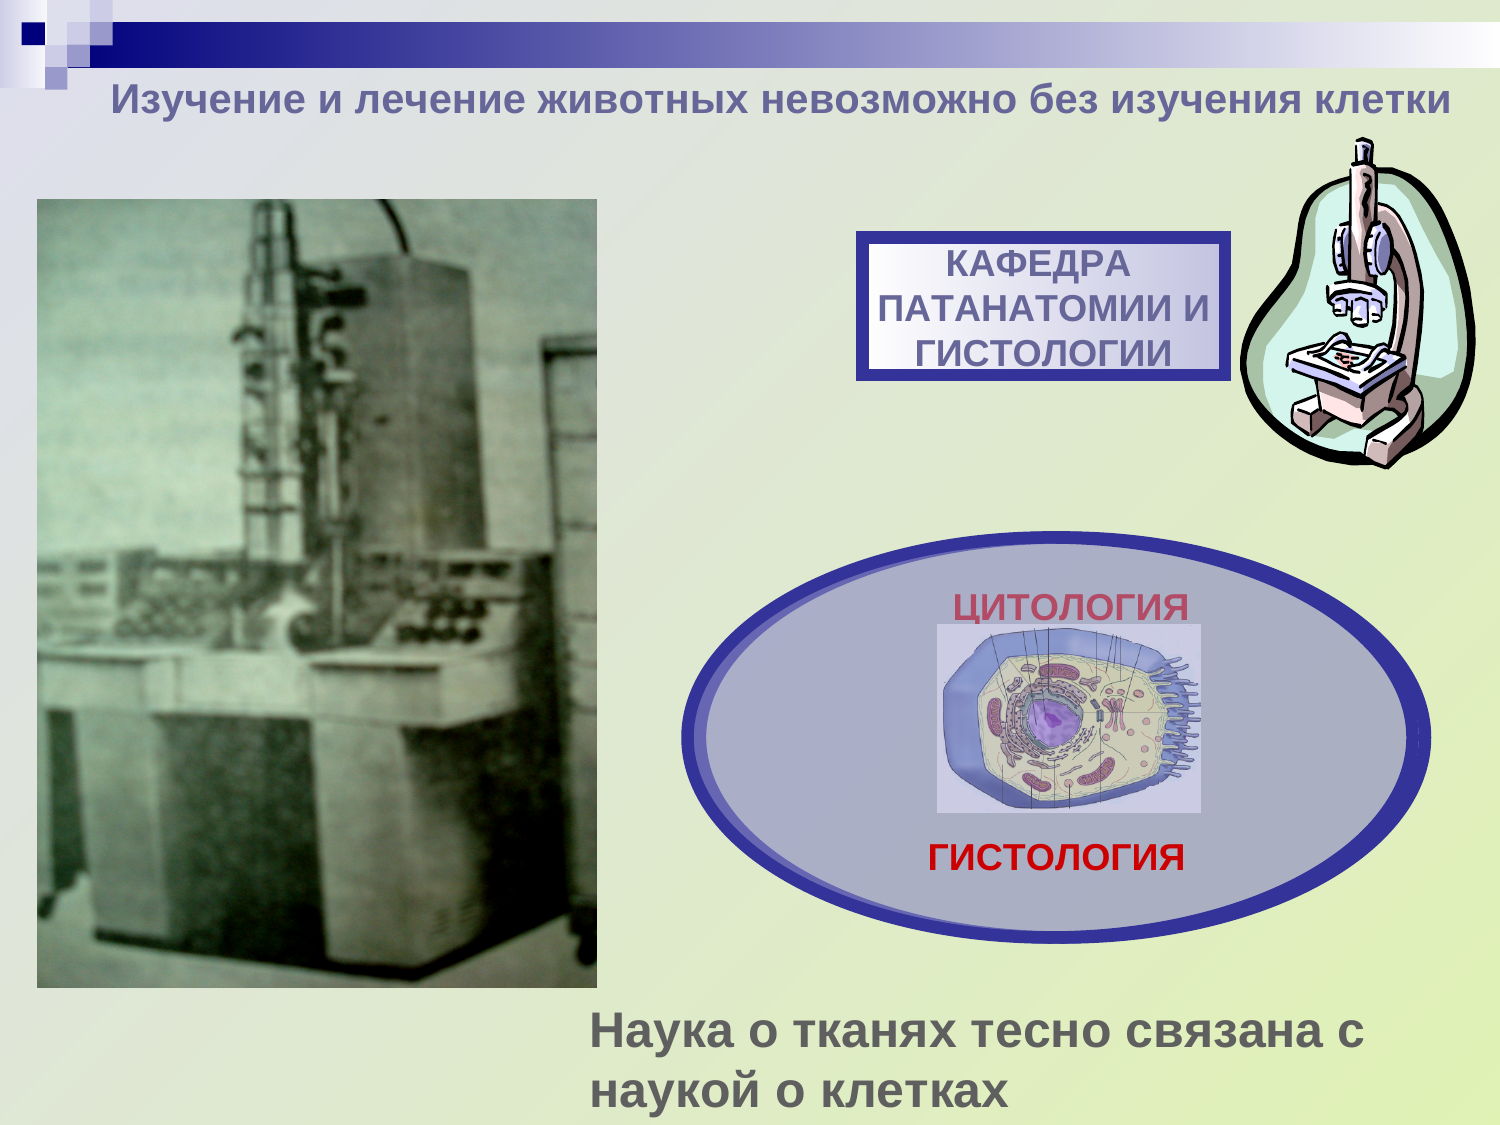

Изучение и лечение животных невозможно без изучения клетки
КАФЕДРА
ПАТАНАТОМИИ И
ГИСТОЛОГИИ
ЦИТОЛОГИЯ
ГИСТОЛОГИЯ
Наука о тканях тесно связана с наукой о клетках